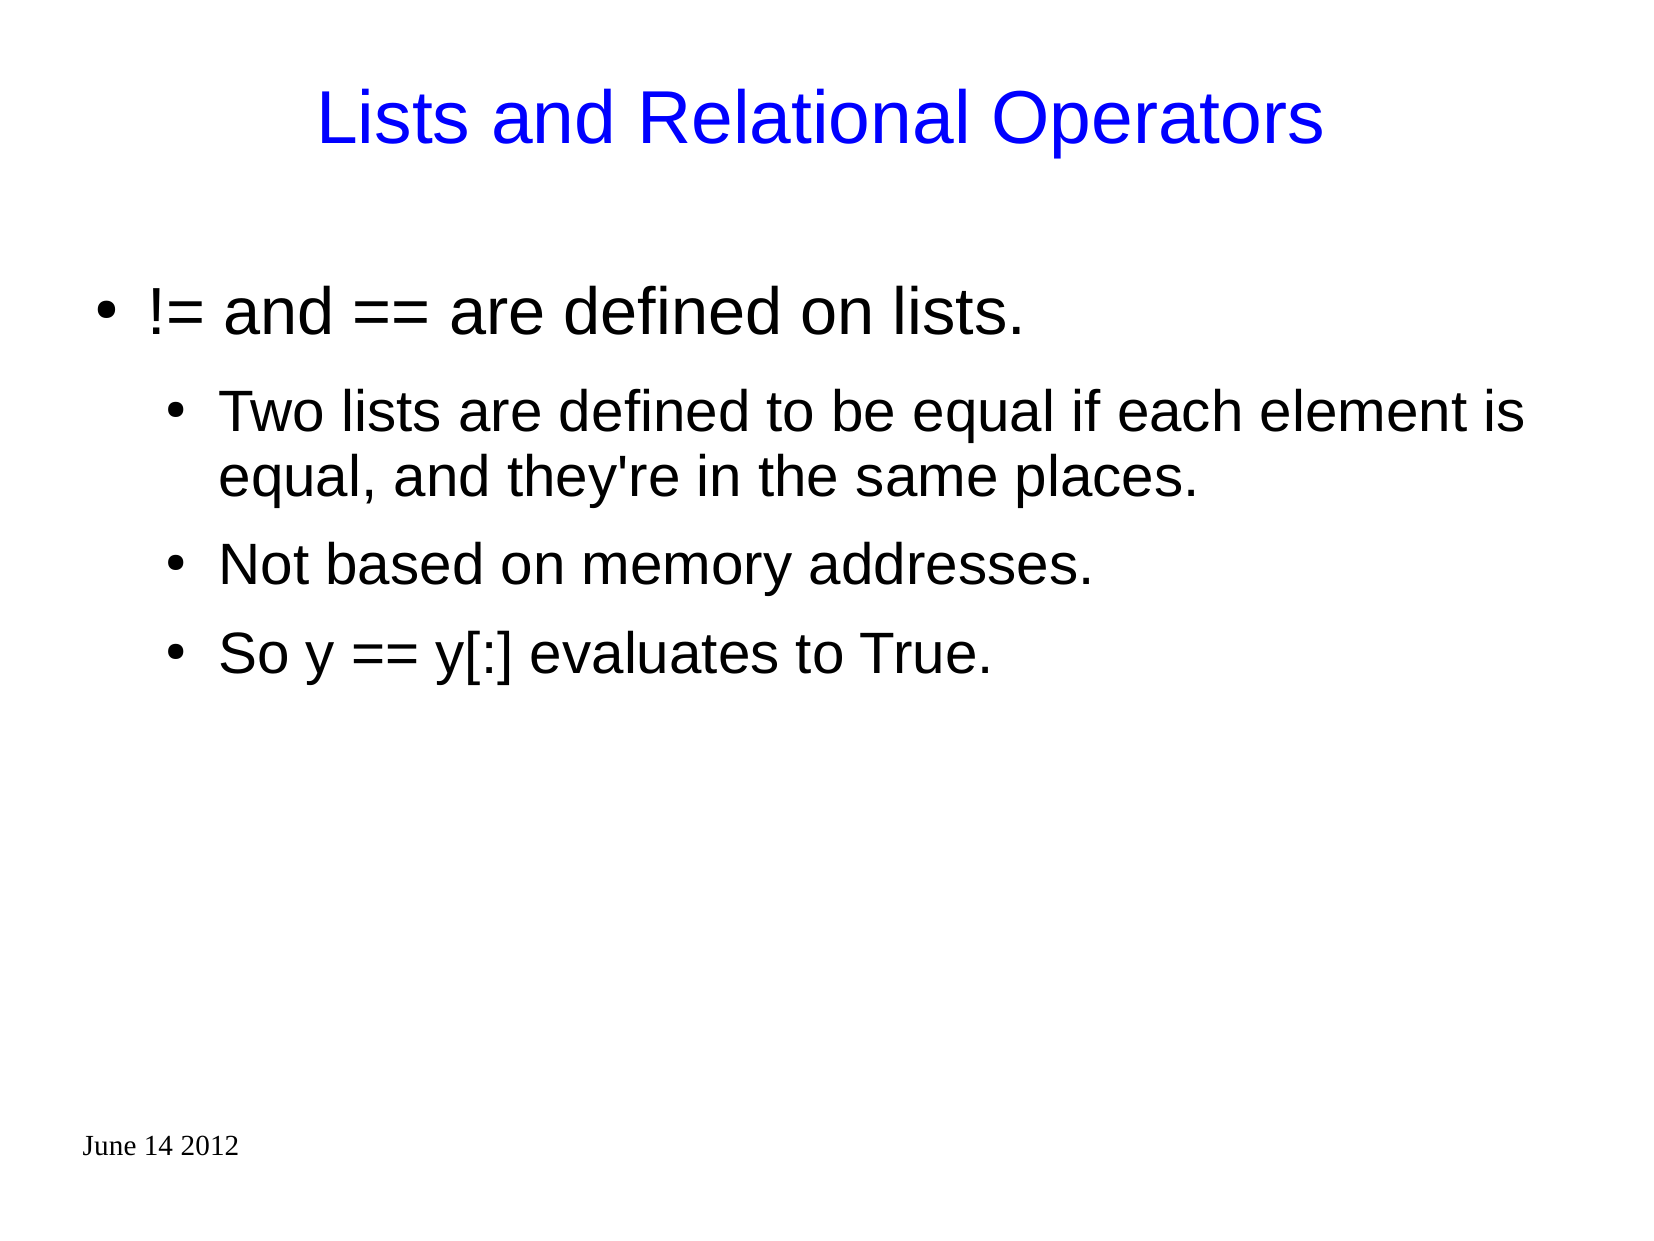

# Lists and Relational Operators
!= and == are defined on lists.
Two lists are defined to be equal if each element is equal, and they're in the same places.
Not based on memory addresses.
So y == y[:] evaluates to True.
June 14 2012